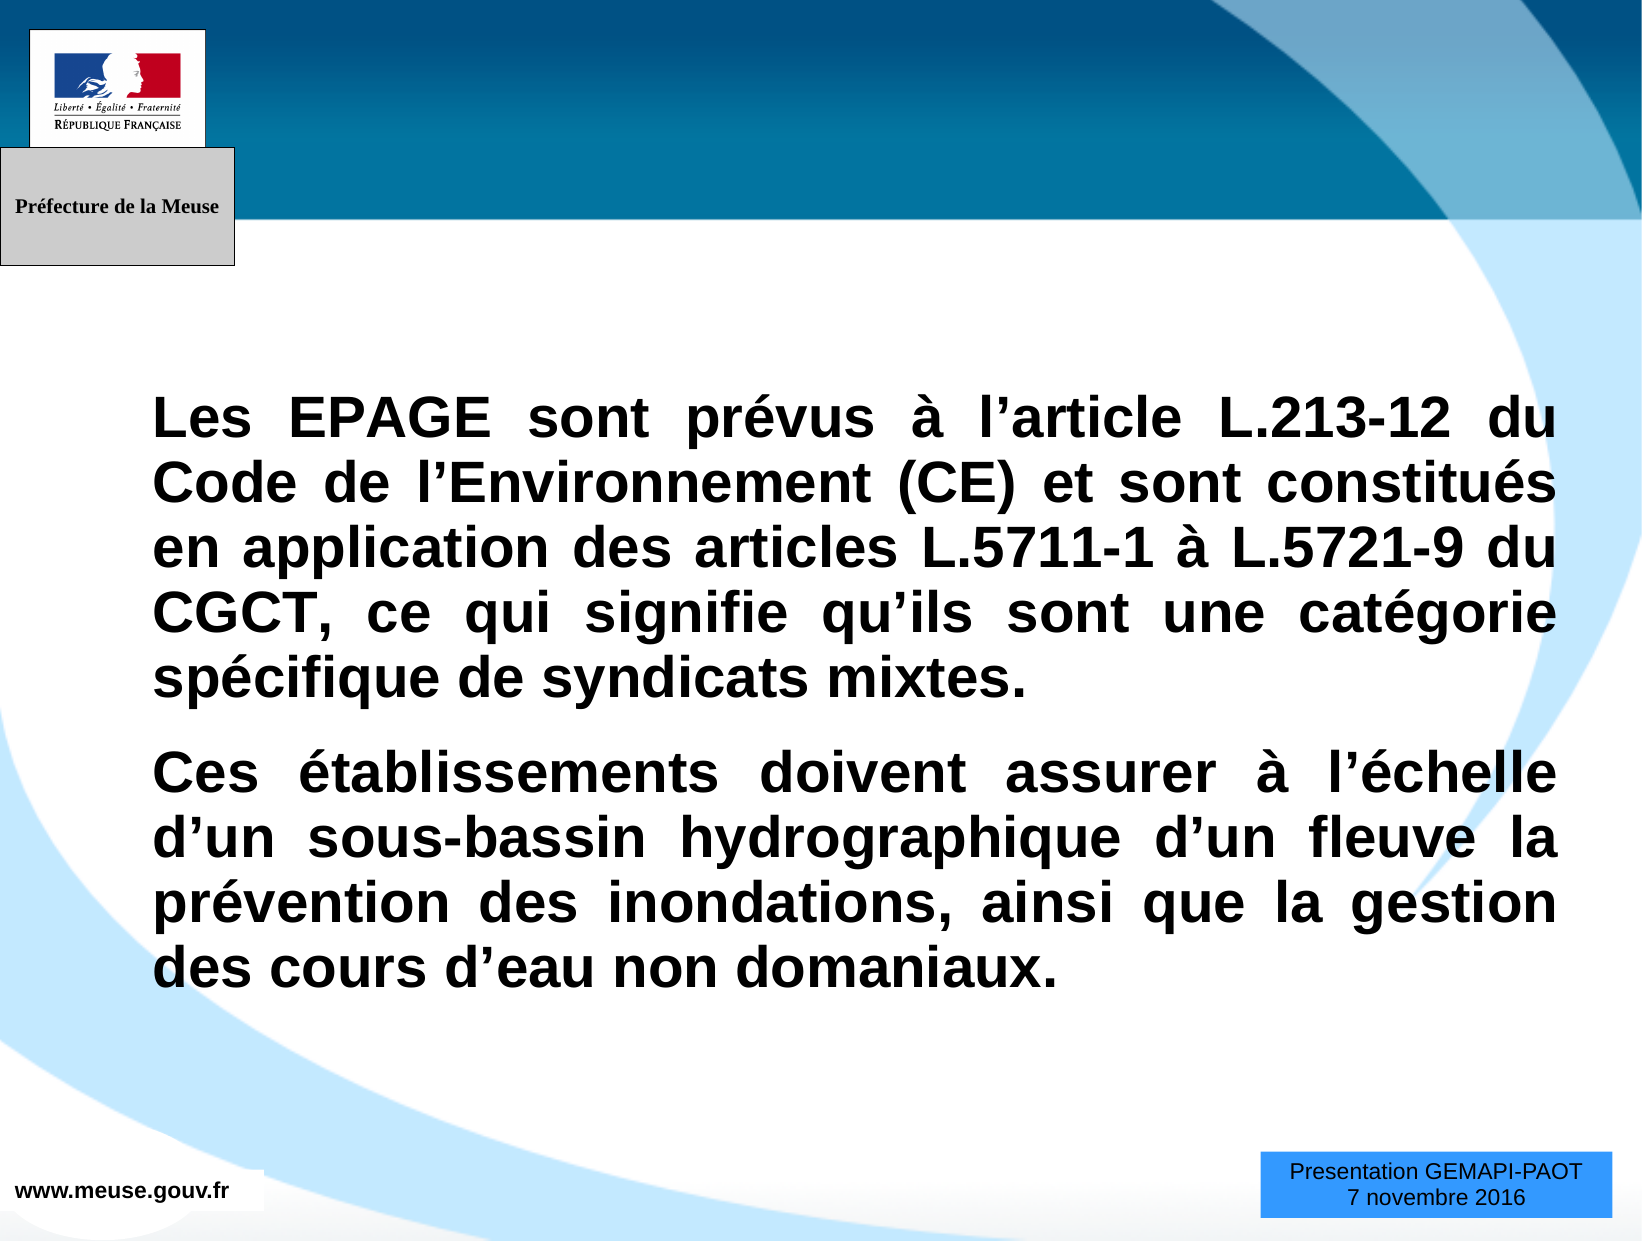

# Les EPAGE sont prévus à l’article L.213-12 du Code de l’Environnement (CE) et sont constitués en application des articles L.5711-1 à L.5721-9 du CGCT, ce qui signifie qu’ils sont une catégorie spécifique de syndicats mixtes.
Ces établissements doivent assurer à l’échelle d’un sous-bassin hydrographique d’un fleuve la prévention des inondations, ainsi que la gestion des cours d’eau non domaniaux.